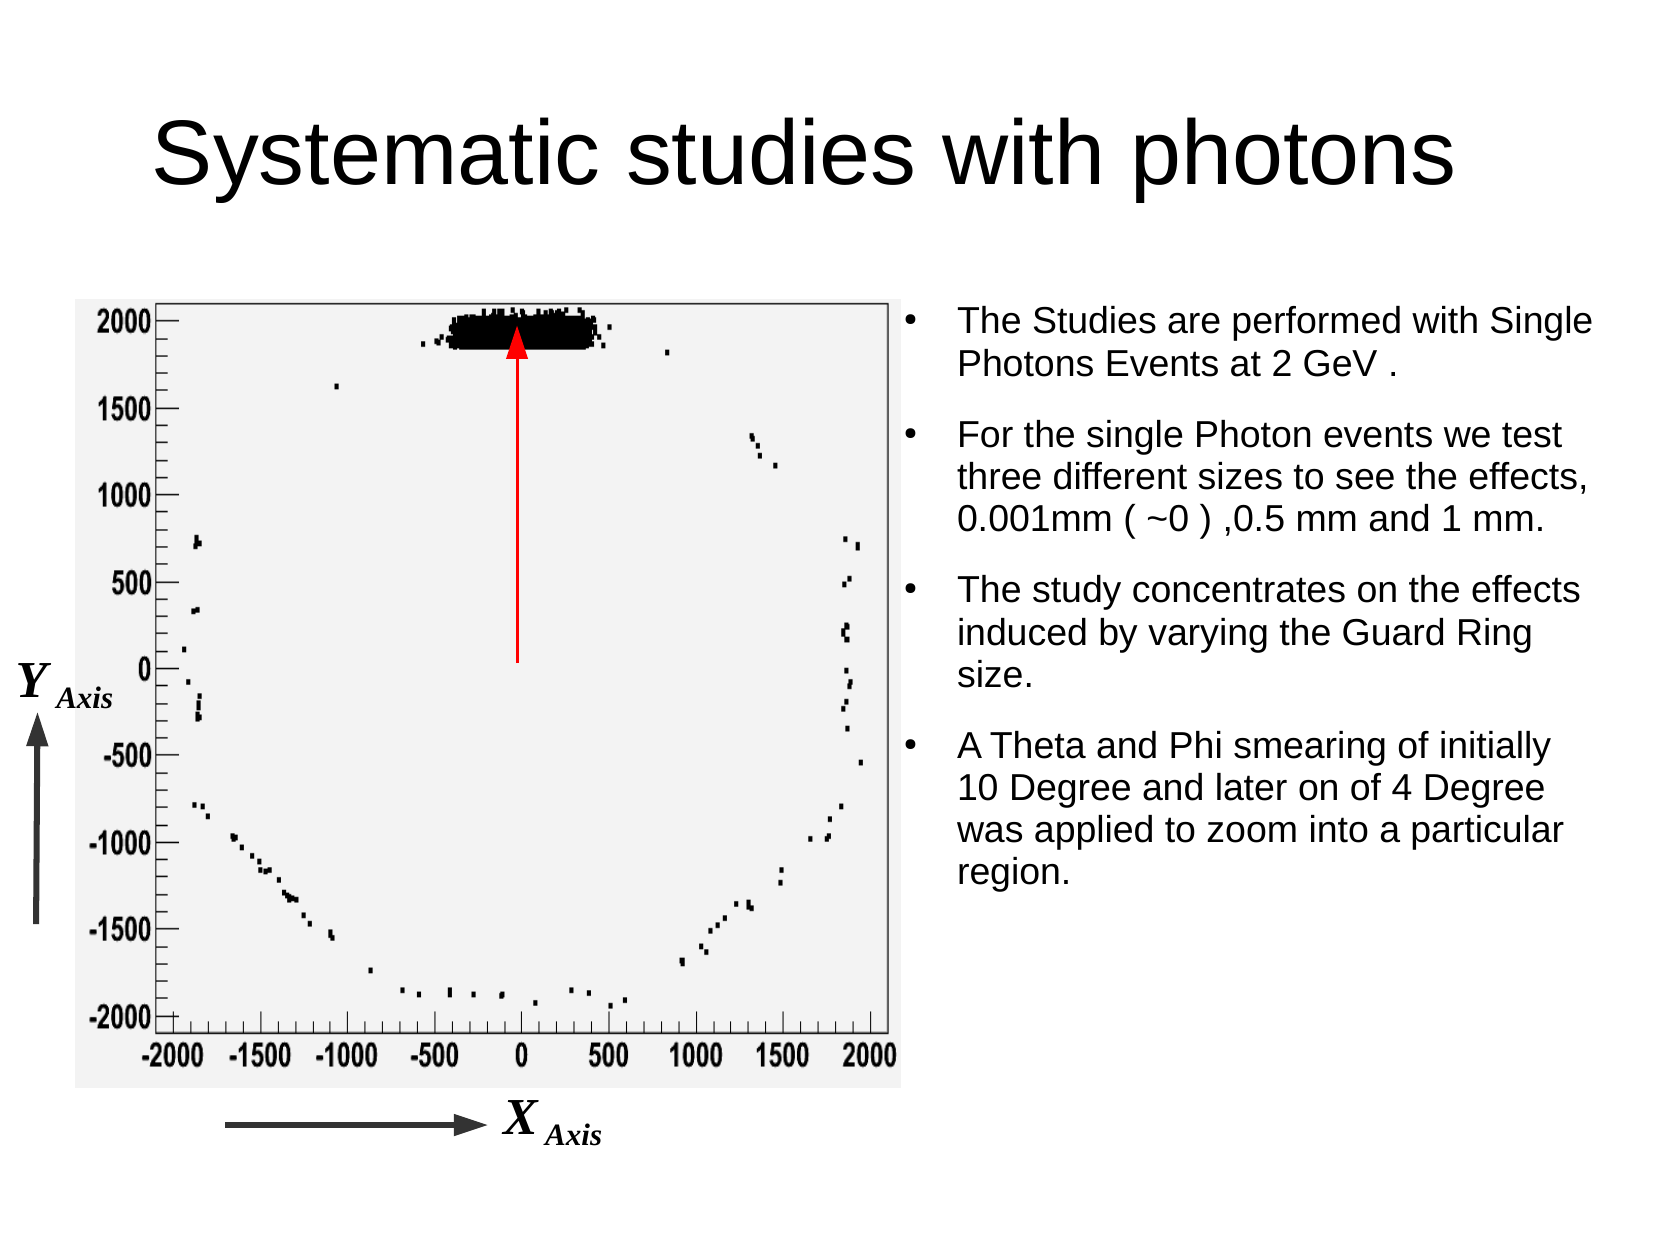

# Systematic studies with photons
The Studies are performed with Single Photons Events at 2 GeV .
For the single Photon events we test three different sizes to see the effects, 0.001mm ( ~0 ) ,0.5 mm and 1 mm.
The study concentrates on the effects induced by varying the Guard Ring size.
A Theta and Phi smearing of initially 10 Degree and later on of 4 Degree was applied to zoom into a particular region.